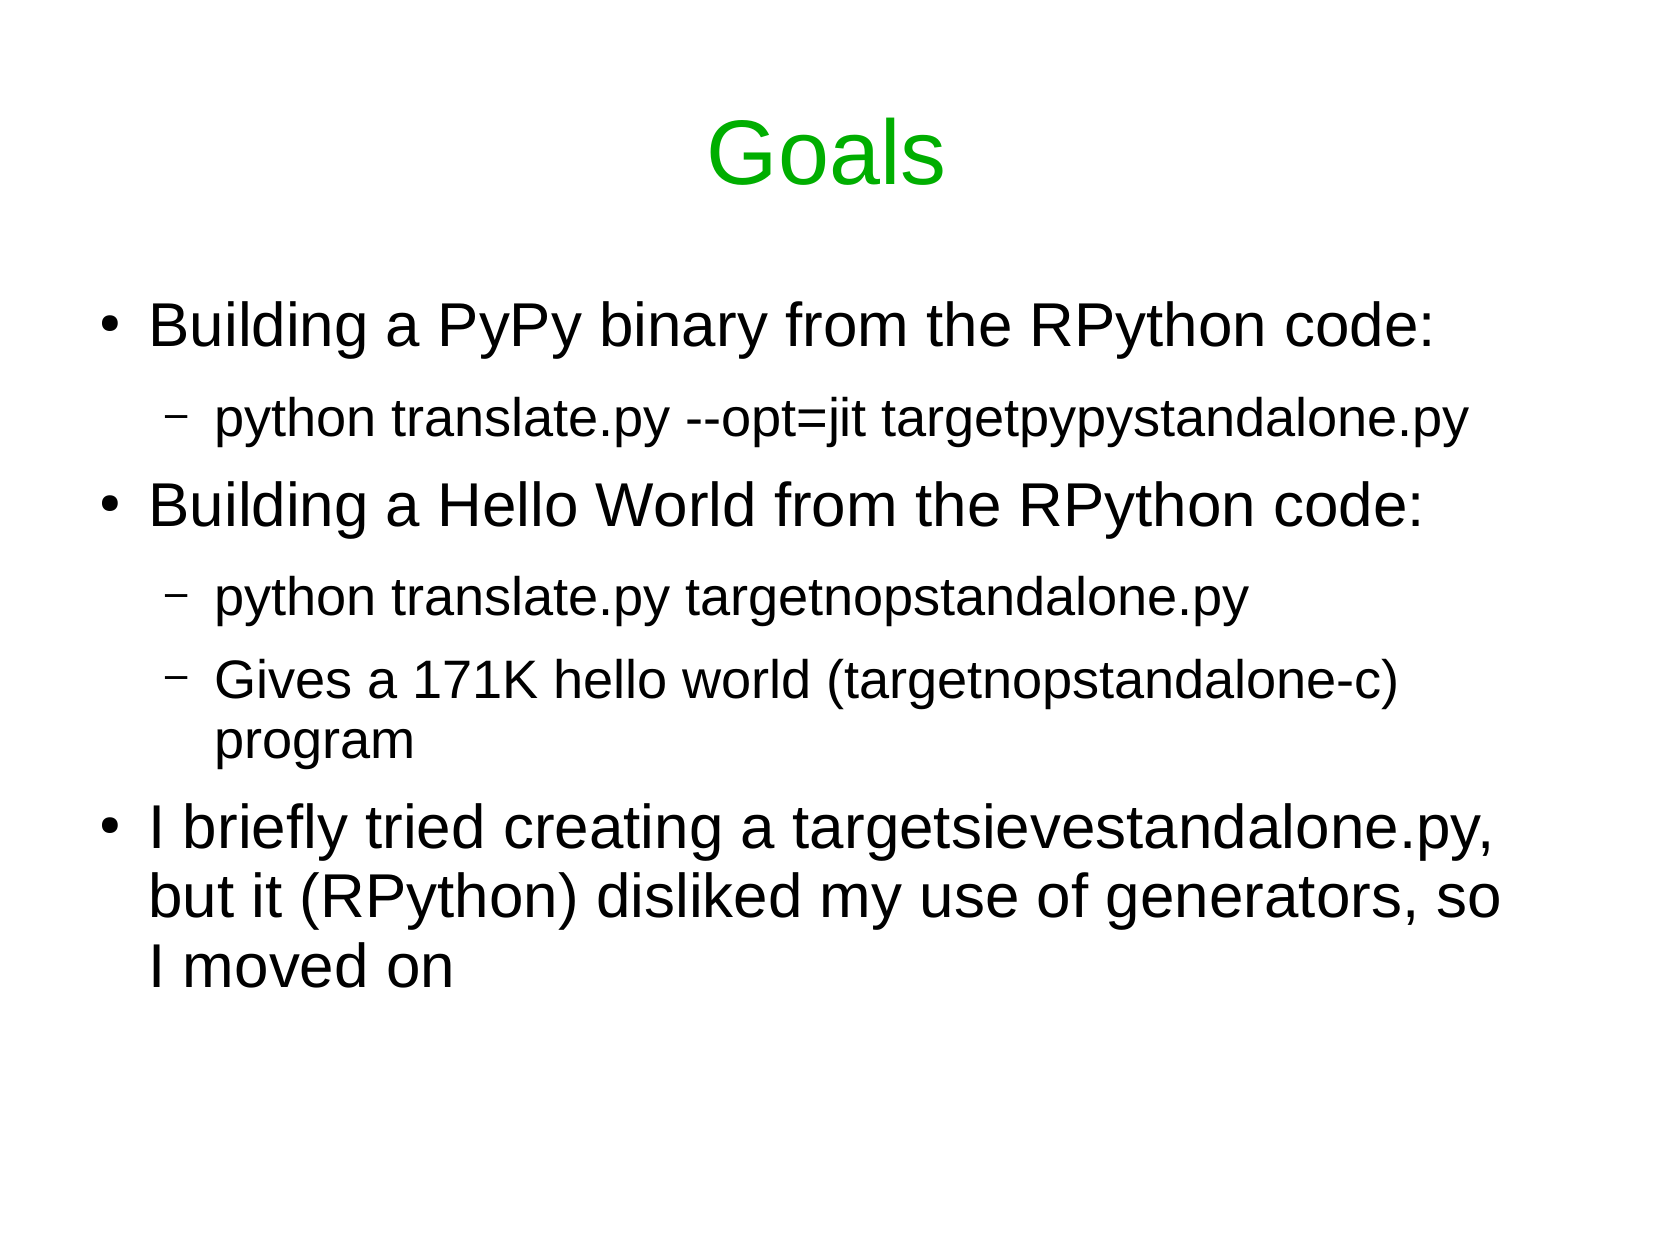

# Goals
Building a PyPy binary from the RPython code:
python translate.py --opt=jit targetpypystandalone.py
Building a Hello World from the RPython code:
python translate.py targetnopstandalone.py
Gives a 171K hello world (targetnopstandalone-c) program
I briefly tried creating a targetsievestandalone.py, but it (RPython) disliked my use of generators, so I moved on